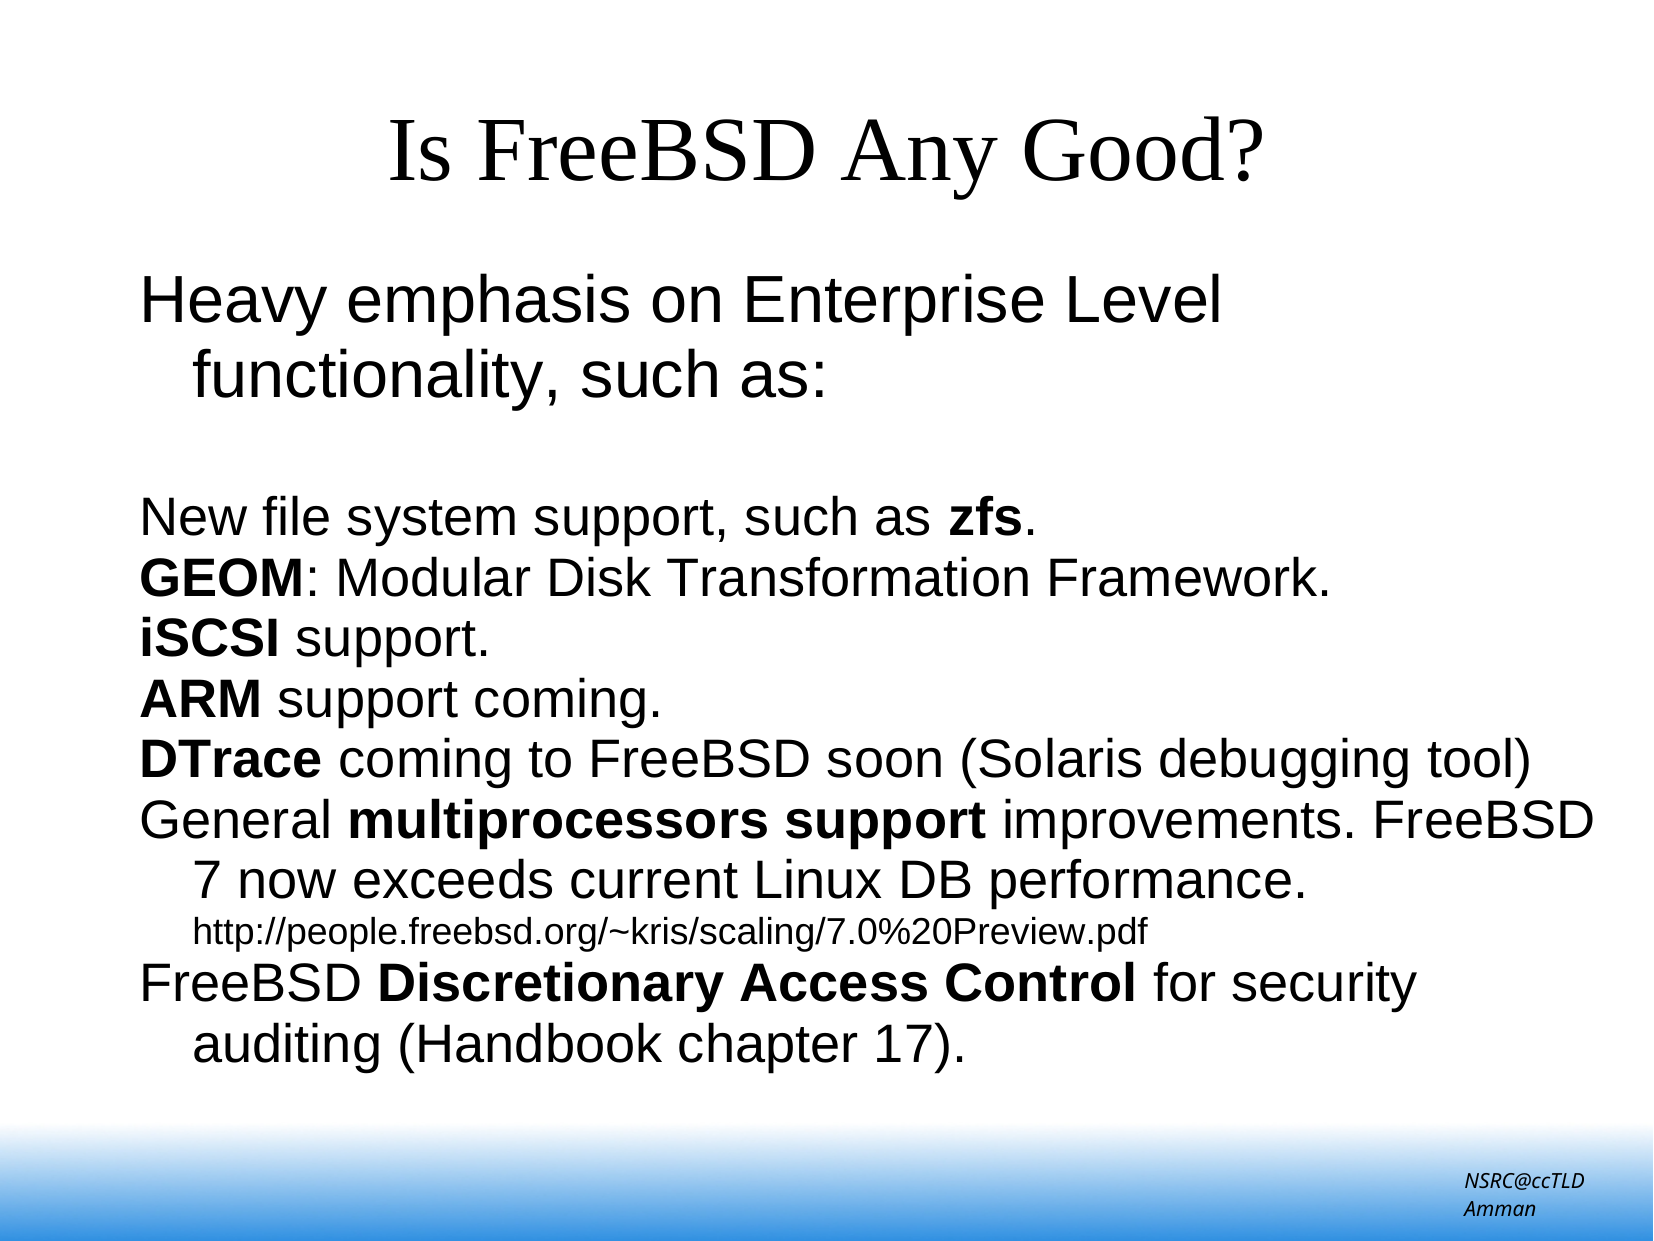

# Is FreeBSD Any Good?
Heavy emphasis on Enterprise Level functionality, such as:
New file system support, such as zfs.
GEOM: Modular Disk Transformation Framework.
iSCSI support.
ARM support coming.
DTrace coming to FreeBSD soon (Solaris debugging tool)
General multiprocessors support improvements. FreeBSD 7 now exceeds current Linux DB performance.
http://people.freebsd.org/~kris/scaling/7.0%20Preview.pdf
FreeBSD Discretionary Access Control for security auditing (Handbook chapter 17).